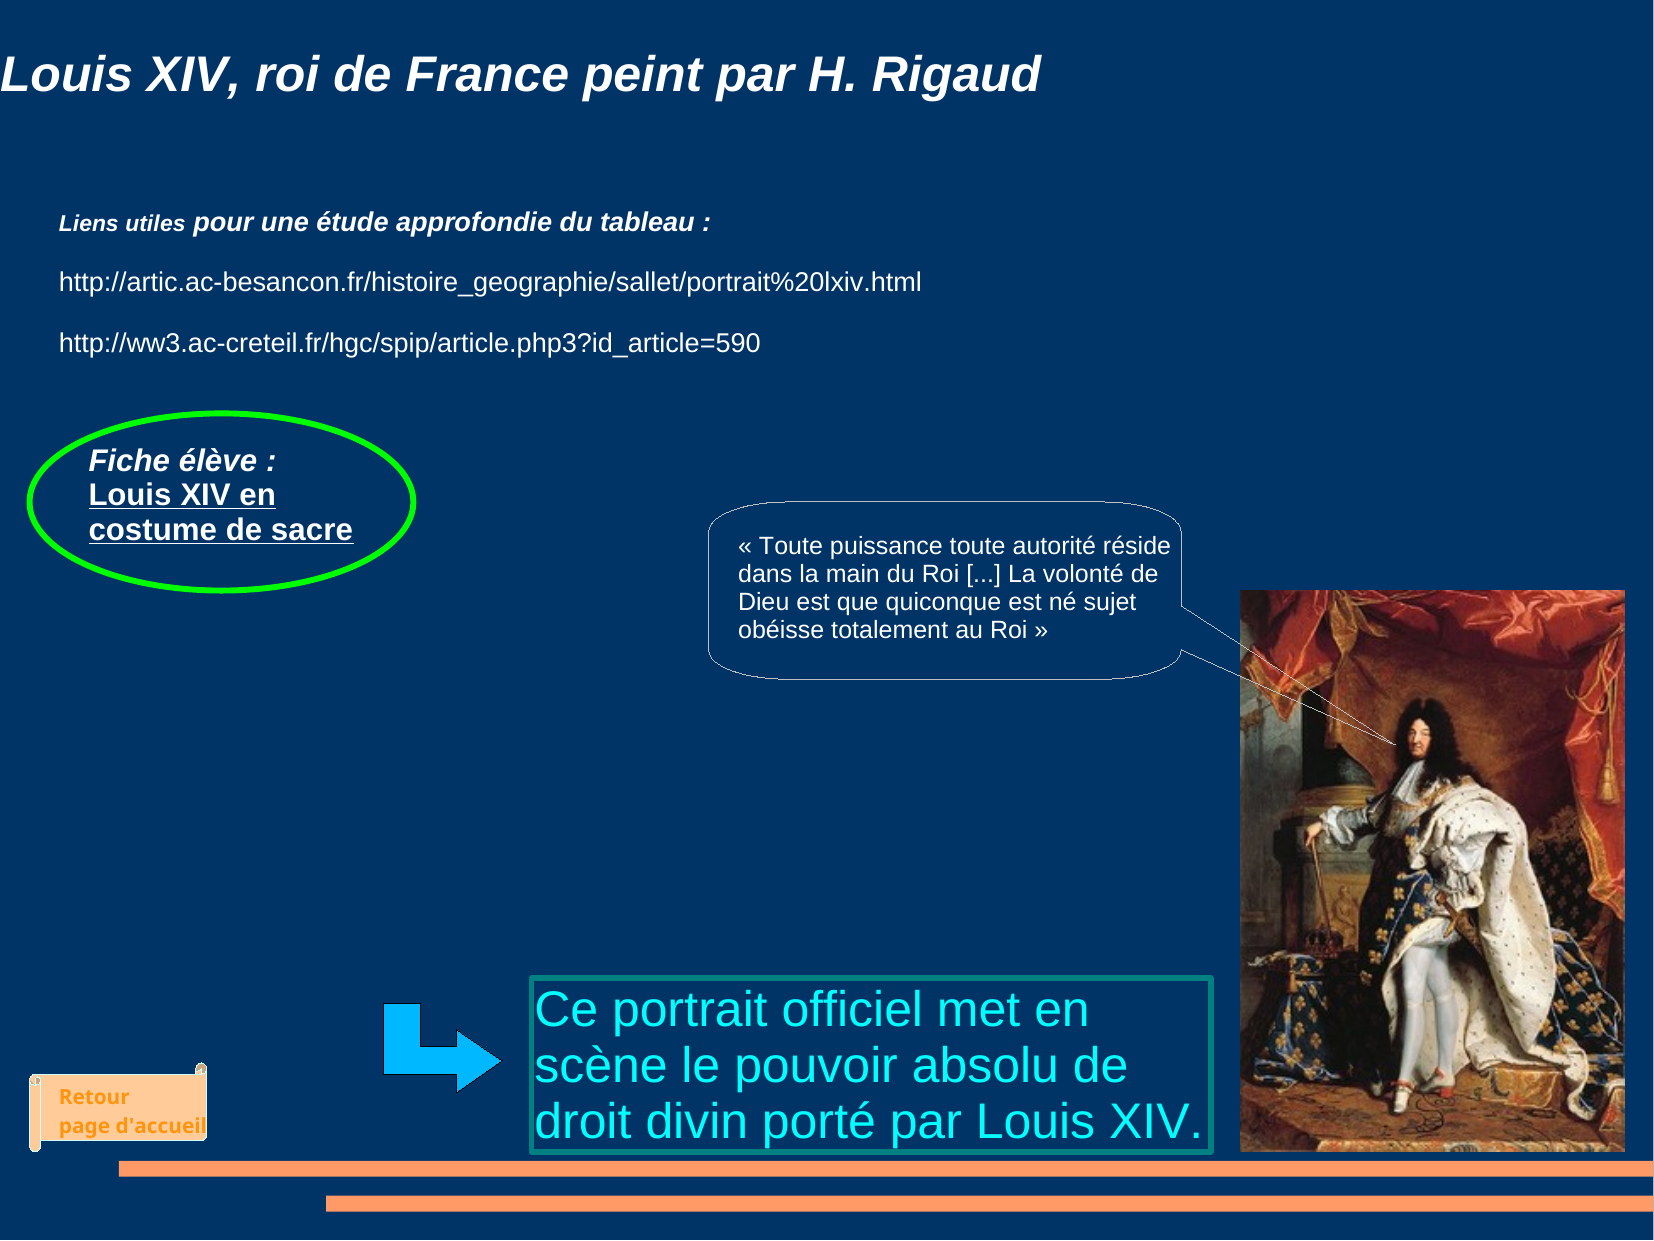

# Louis XIV, roi de France peint par H. Rigaud
Liens utiles pour une étude approfondie du tableau :
http://artic.ac-besancon.fr/histoire_geographie/sallet/portrait%20lxiv.html
http://ww3.ac-creteil.fr/hgc/spip/article.php3?id_article=590
Fiche élève : Louis XIV en costume de sacre
« Toute puissance toute autorité réside dans la main du Roi [...] La volonté de Dieu est que quiconque est né sujet obéisse totalement au Roi »
Ce portrait officiel met en scène le pouvoir absolu de droit divin porté par Louis XIV.
Retour
page d'accueil